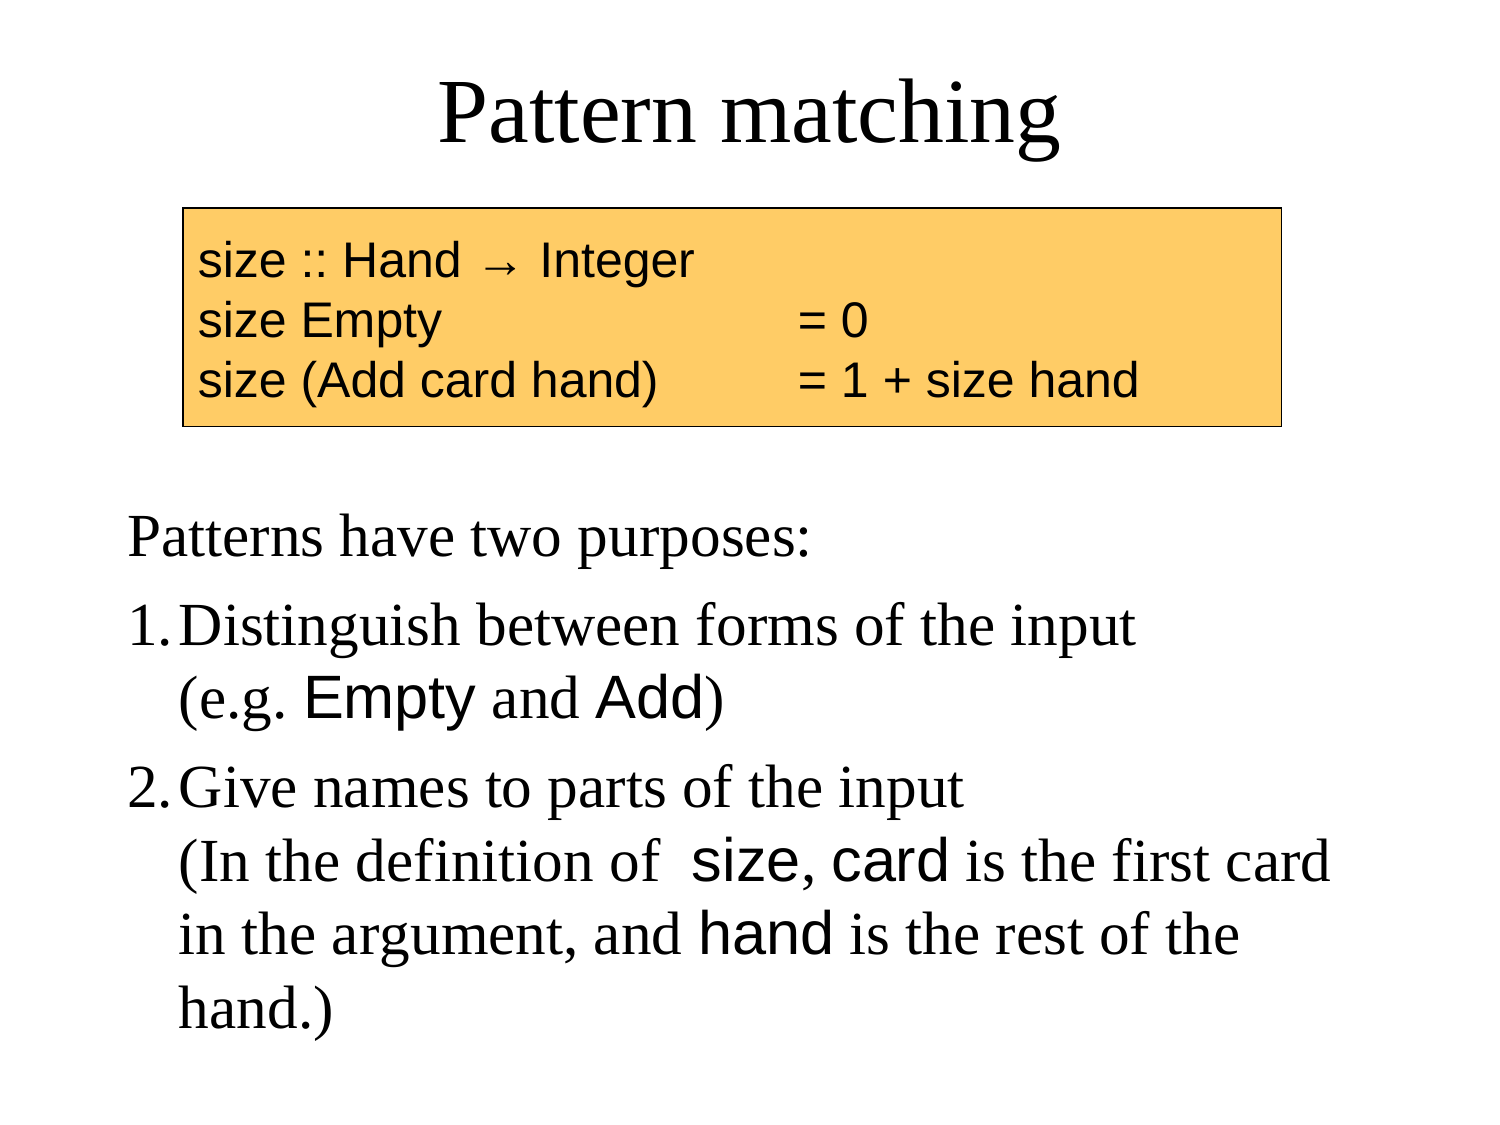

# Pattern matching
size :: Hand → Integer
size Empty			= 0
size (Add card hand)	= 1 + size hand
Patterns have two purposes:
Distinguish between forms of the input
(e.g. Empty and Add)
Give names to parts of the input
(In the definition of size, card is the first card in the argument, and hand is the rest of the hand.)